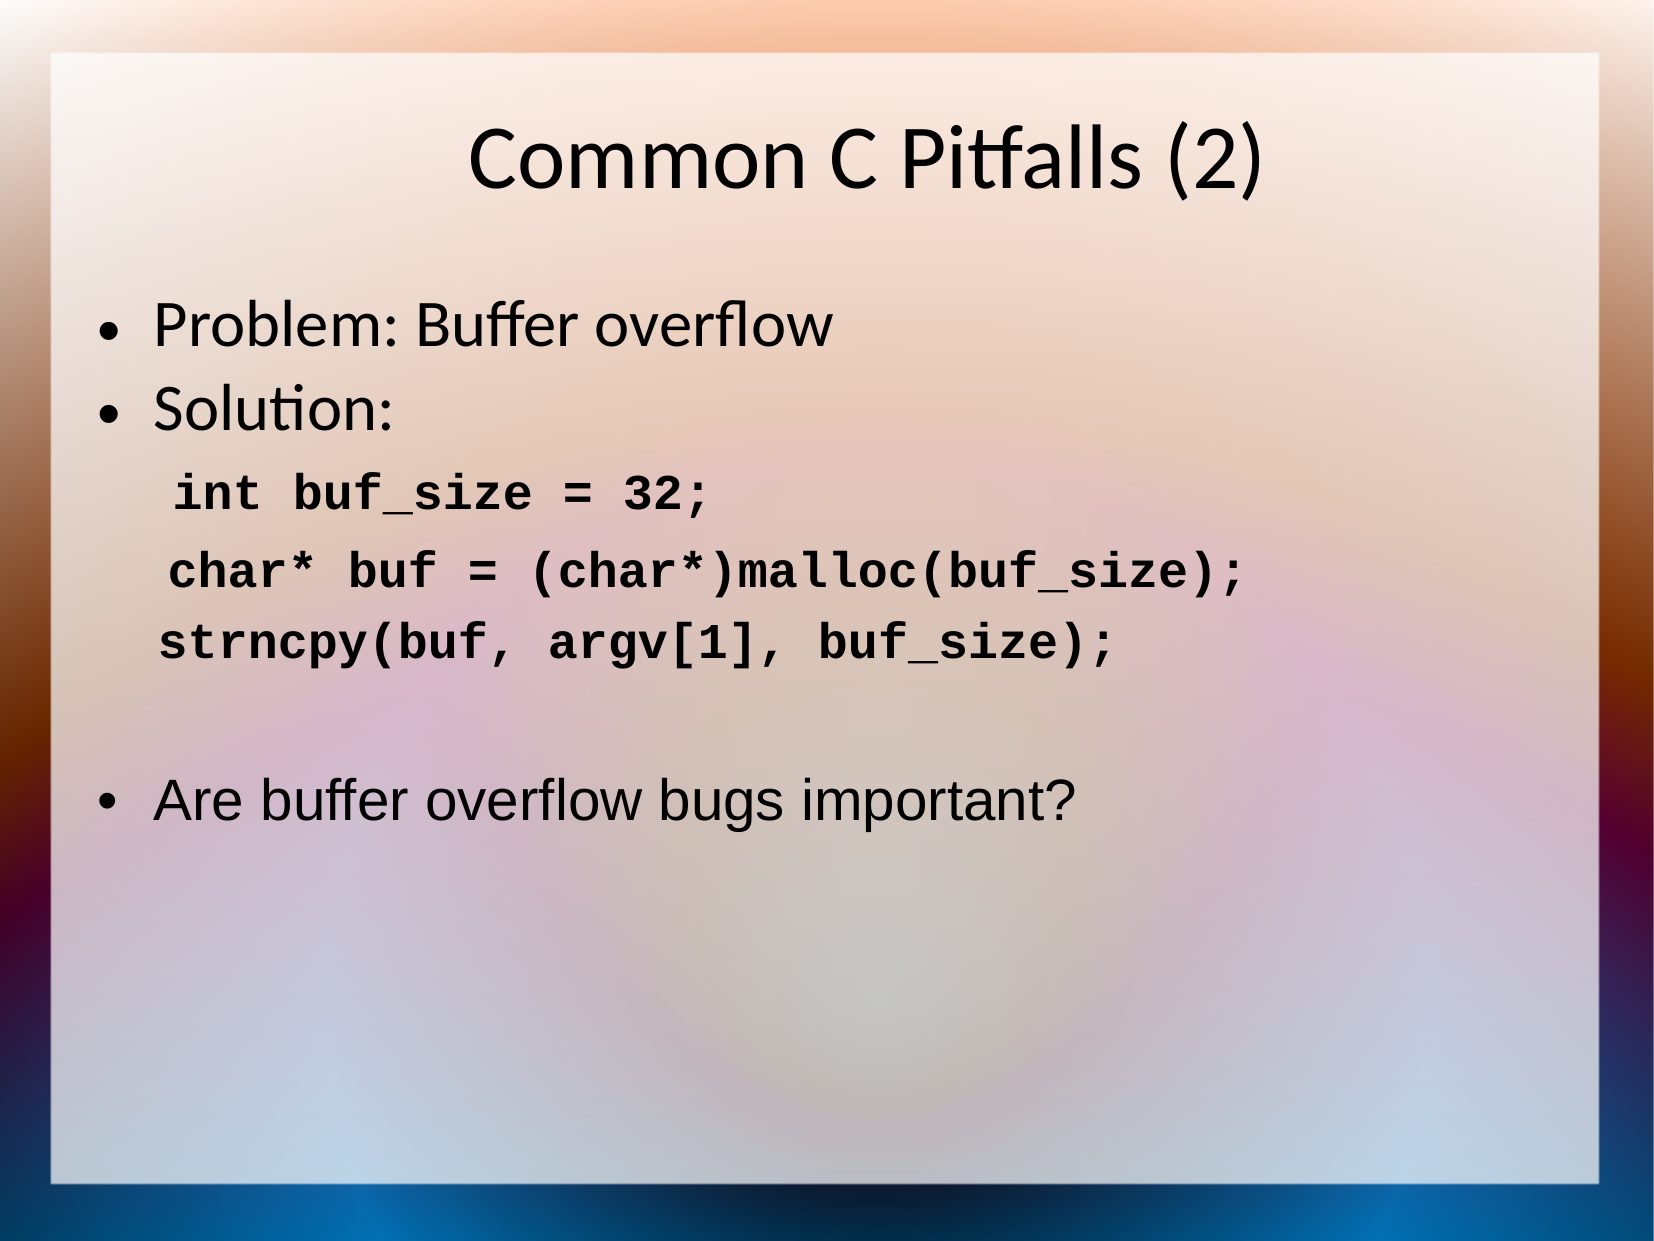

Common C Pitfalls (2)‏
Problem: Buffer overflow
Solution:
 int buf_size = 32;
 char* buf = (char*)malloc(buf_size);
 strncpy(buf, argv[1], buf_size);
Are buffer overflow bugs important?